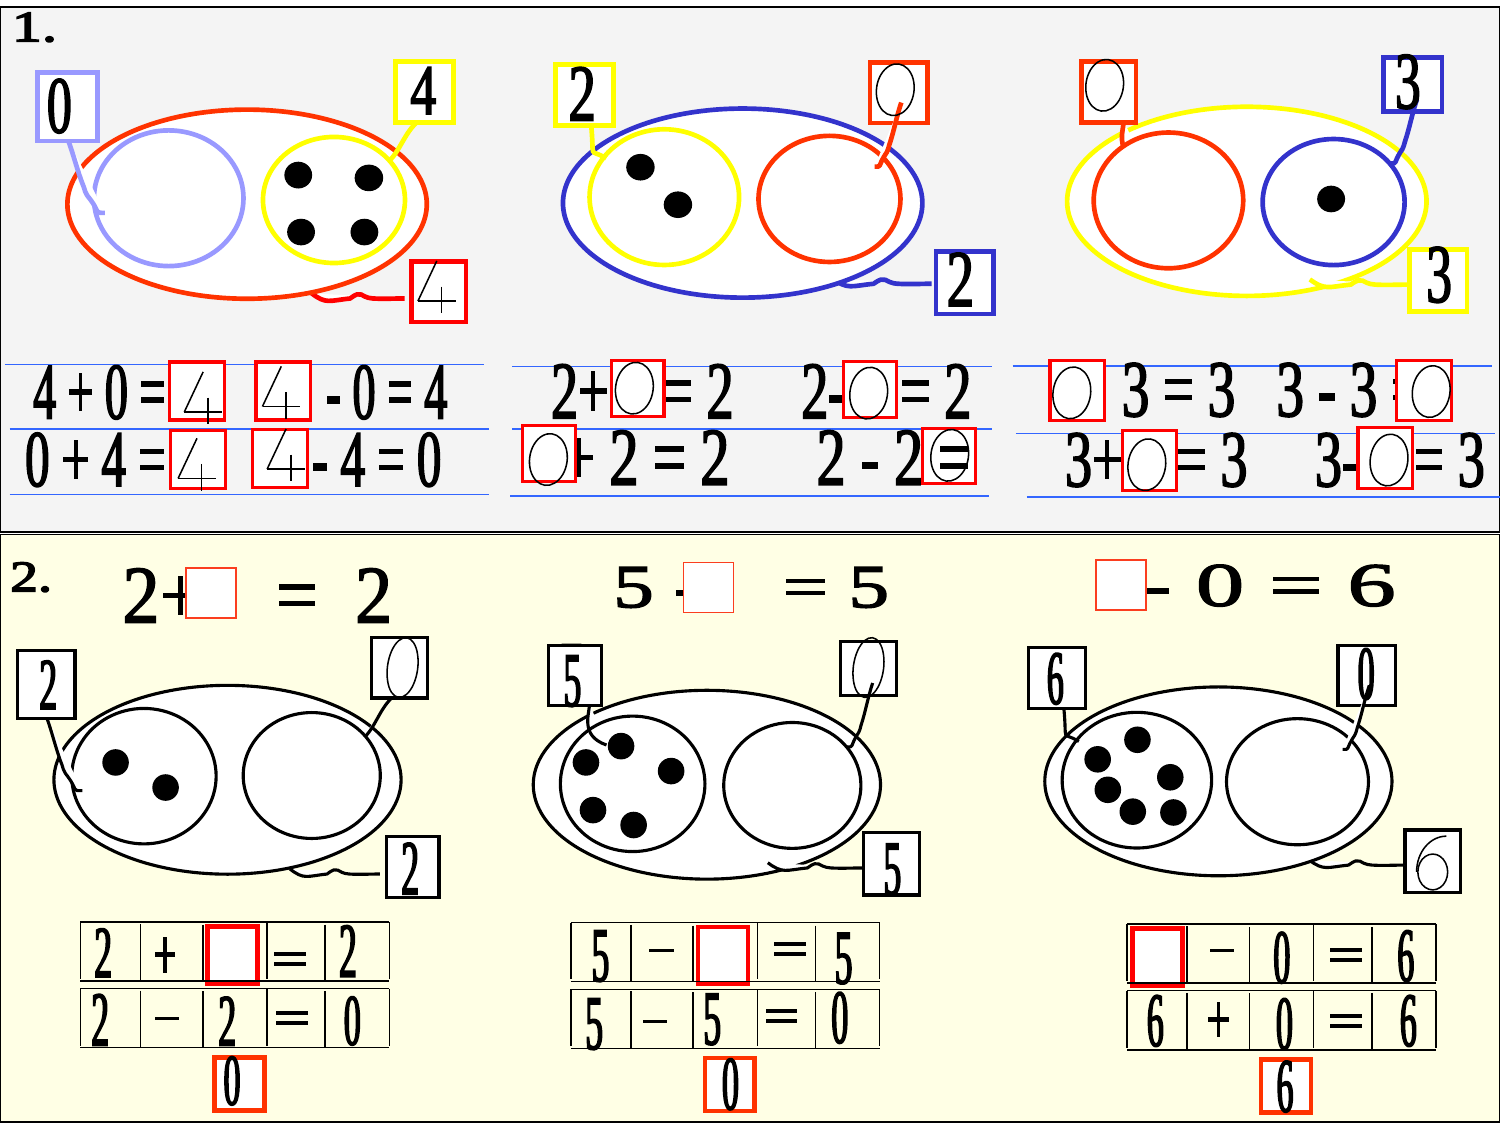

# Rovnice - sestavování
1.
3
5
3
4
0
2
2
 + 3 = 3 3 - 3 =
3+ = 3 3- = 3
2+ = 2 2- = 2
 + 2 = 2 2 - 2 =
4 + 0 = - 0 = 4
0 + 4 = - 4 = 0
 - 0 = 6
5 - = 5
2+ = 2
2.
5
5
0
6
2
2
5
2
2
+
=
5
5
=
-
6
0
=
-
0
5
5
=
-
2
0
2
=
-
6
6
0
+
=
0
0
6